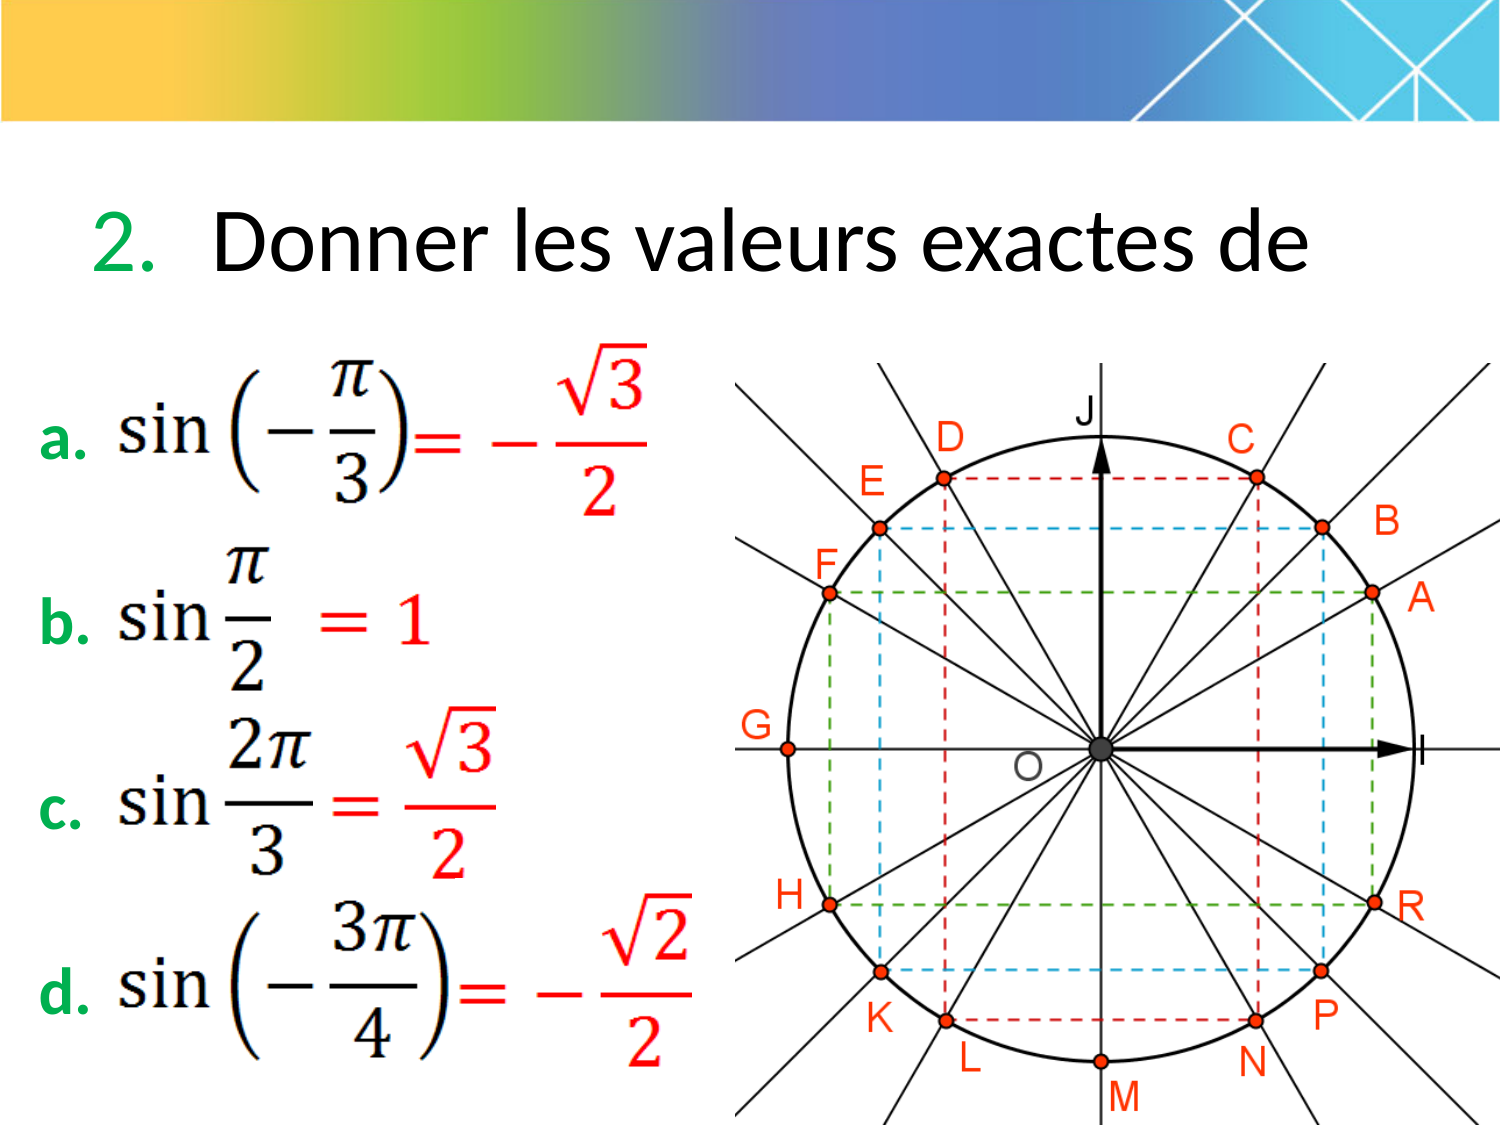

# Donner les valeurs exactes de
a.
b.
c.
d.